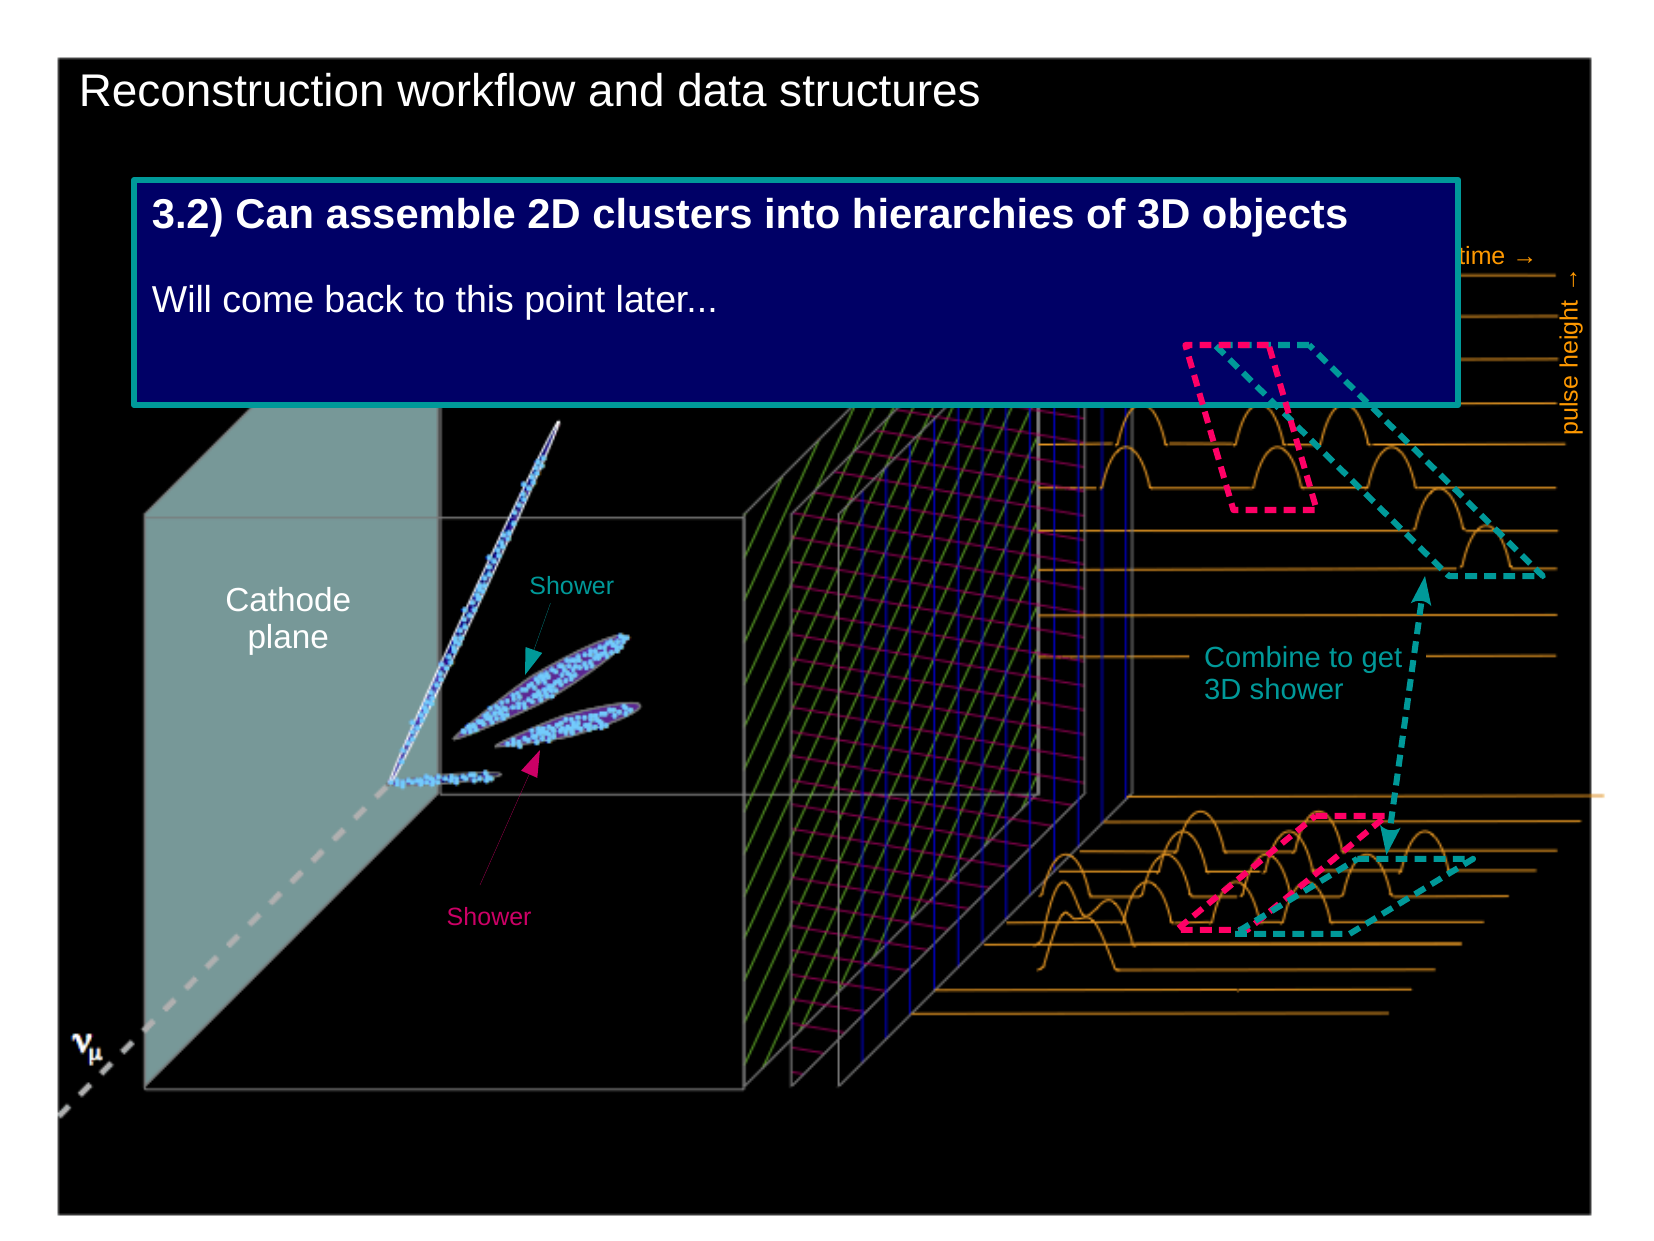

Reconstruction workflow and data structures
3.2) Can assemble 2D clusters into hierarchies of 3D objects
Will come back to this point later...
time →
LAr volume
pulse height →
Shower
Cathode
plane
Combine to get
3D shower
Shower
128